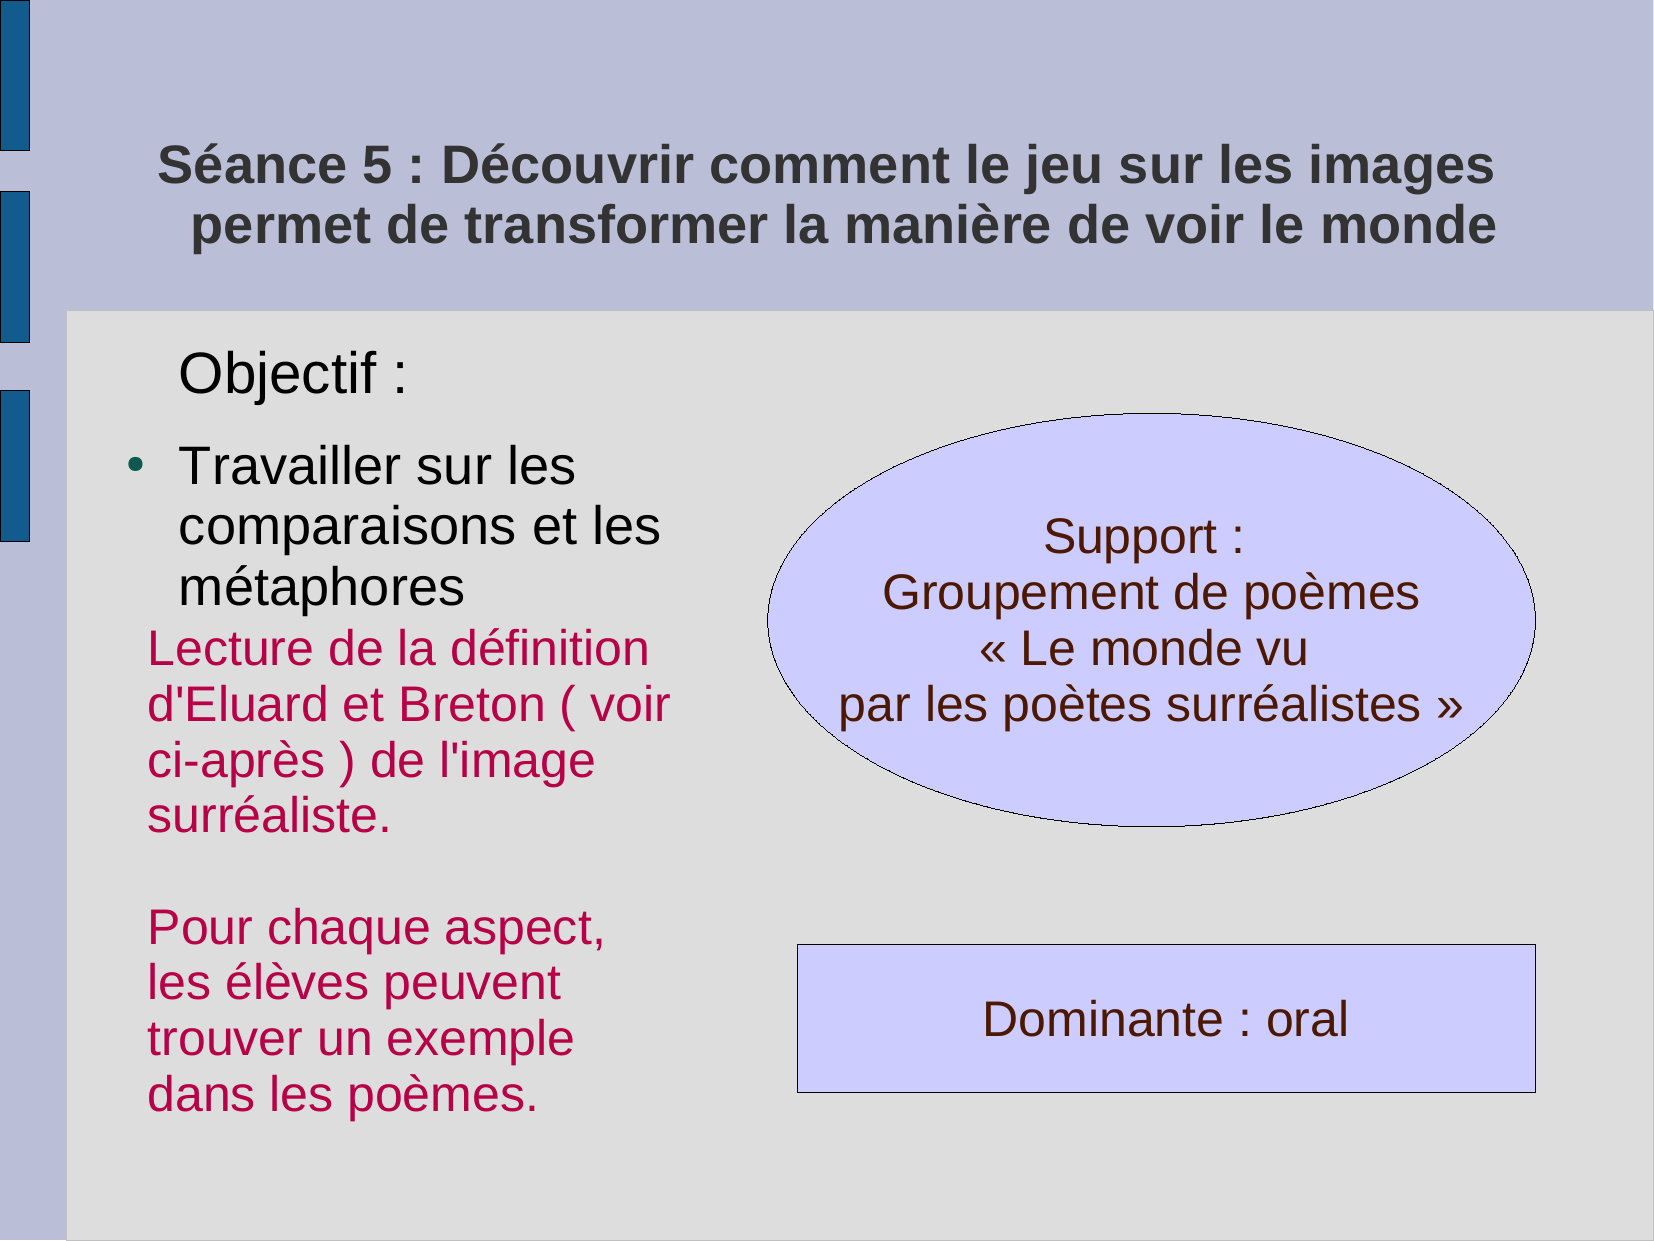

# Séance 5 : Découvrir comment le jeu sur les images permet de transformer la manière de voir le monde
Objectif :
Travailler sur les comparaisons et les métaphores
Support :
Groupement de poèmes
« Le monde vu
par les poètes surréalistes »
Lecture de la définition d'Eluard et Breton ( voir ci-après ) de l'image surréaliste.
Pour chaque aspect, les élèves peuvent trouver un exemple dans les poèmes.
Dominante : oral